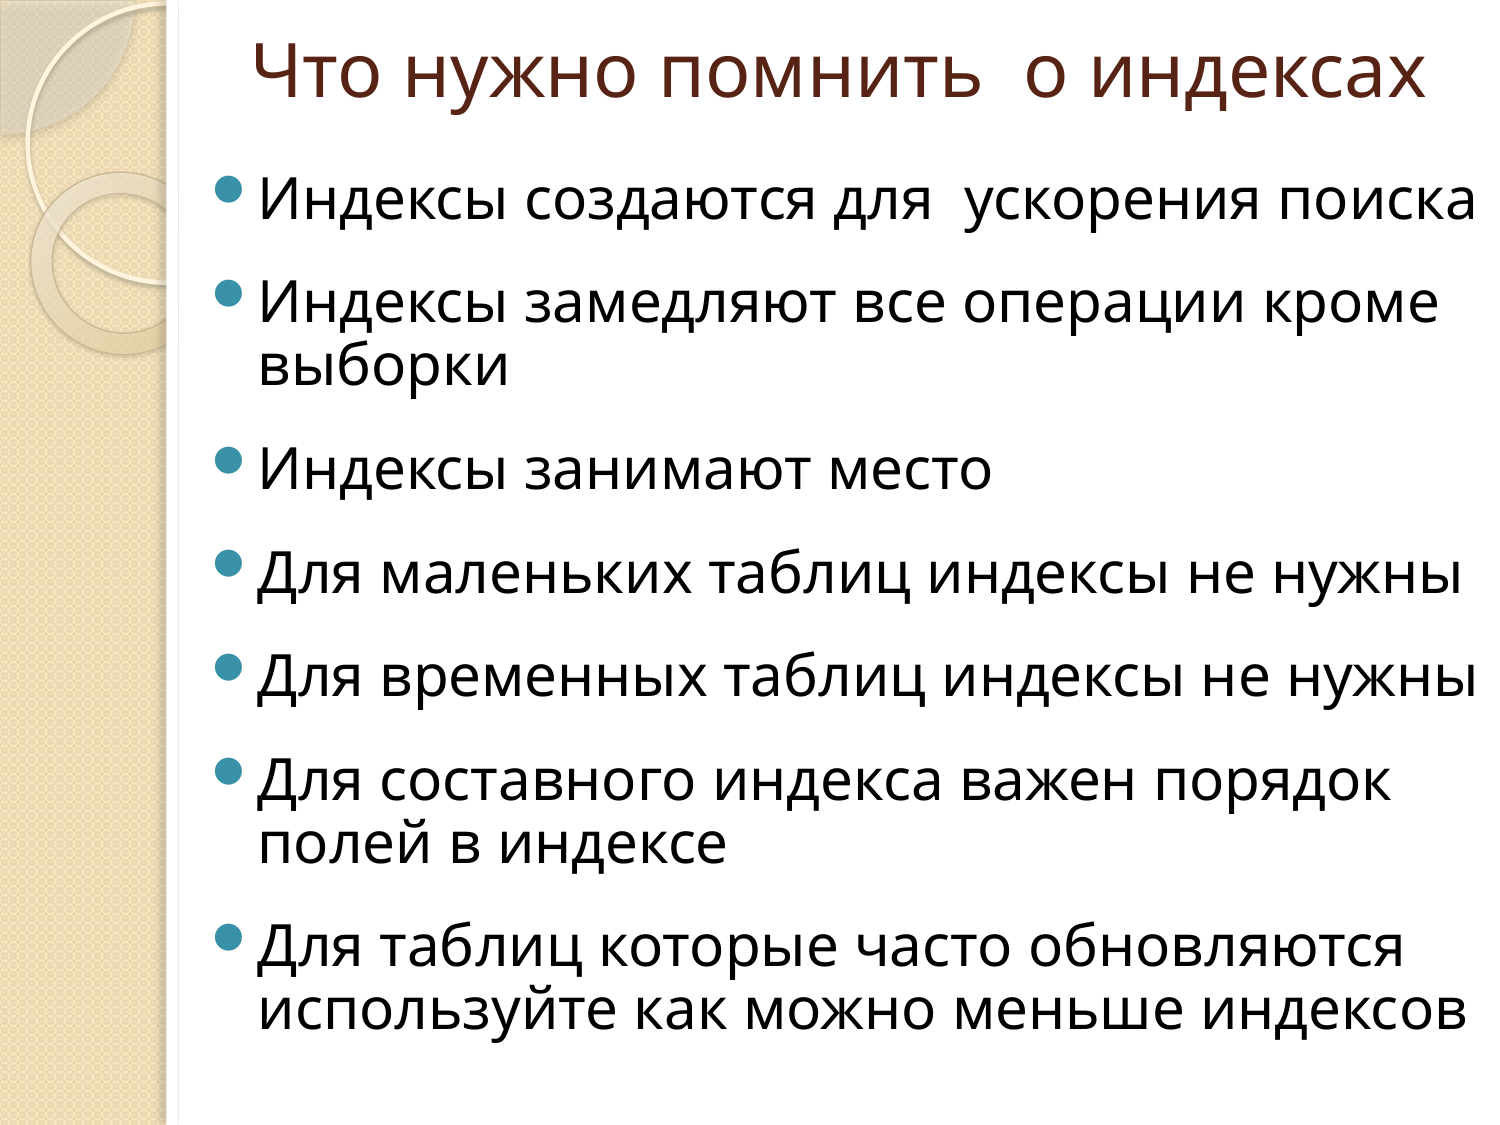

Что нужно помнить о индексах
# Индексы создаются для ускорения поиска
Индексы замедляют все операции кроме выборки
Индексы занимают место
Для маленьких таблиц индексы не нужны
Для временных таблиц индексы не нужны
Для составного индекса важен порядок полей в индексе
Для таблиц которые часто обновляются используйте как можно меньше индексов